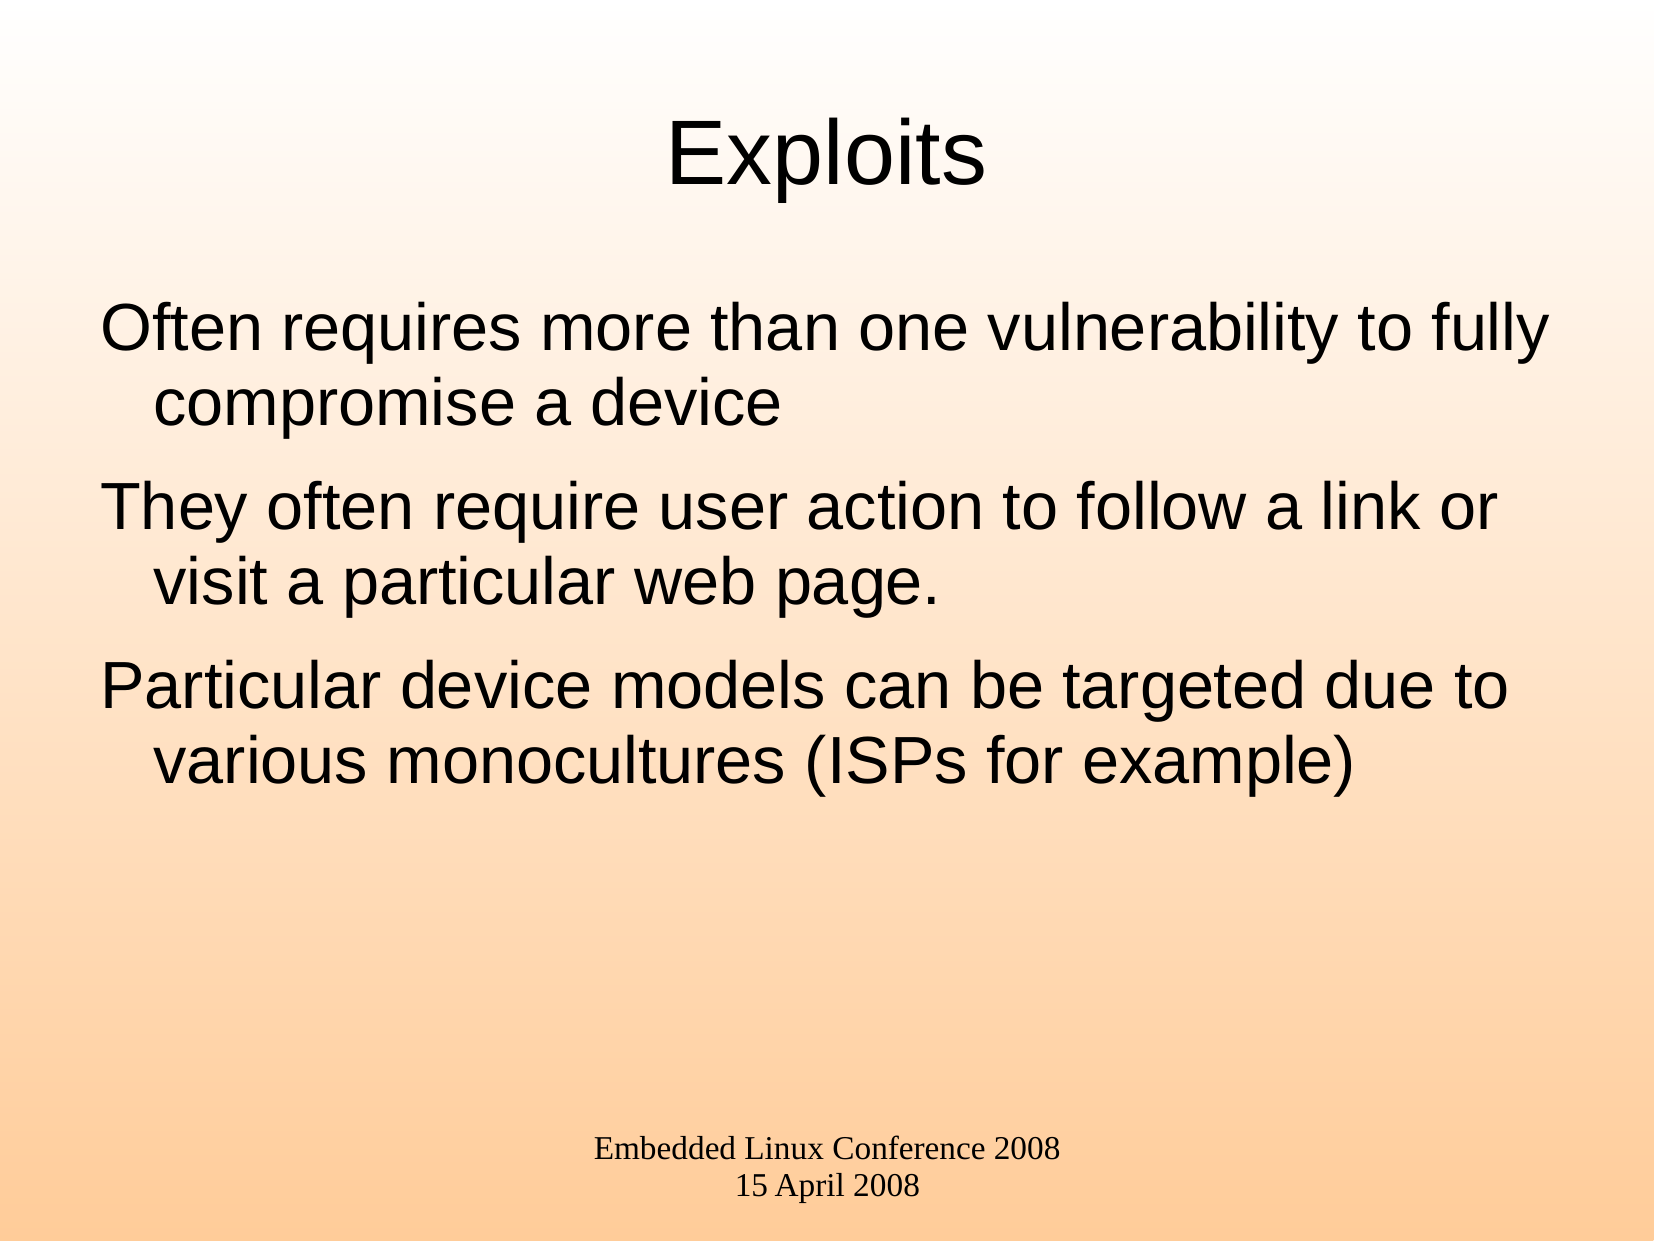

# Exploits
Often requires more than one vulnerability to fully compromise a device
They often require user action to follow a link or visit a particular web page.
Particular device models can be targeted due to various monocultures (ISPs for example)
Embedded Linux Conference 2008